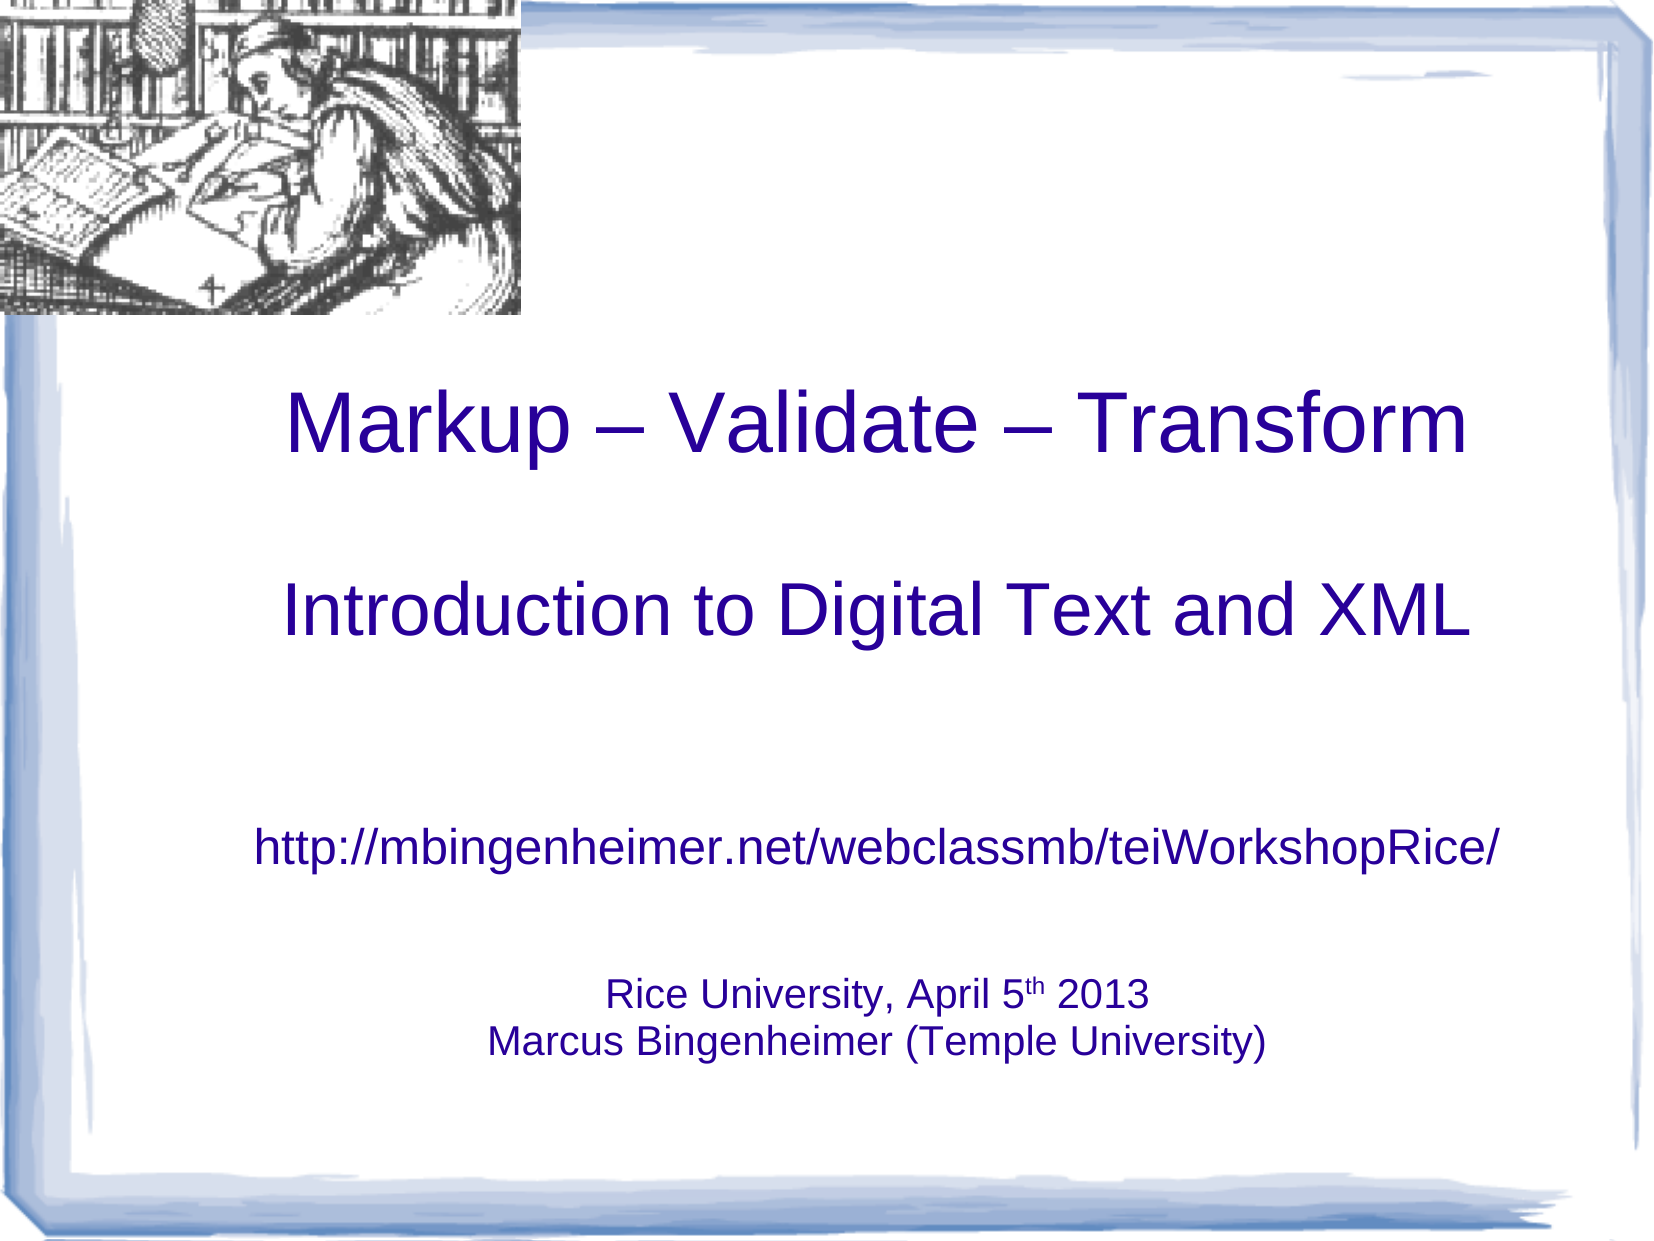

# Spring 2013
Markup – Validate – Transform
Introduction to Digital Text and XML
http://mbingenheimer.net/webclassmb/teiWorkshopRice/
Rice University, April 5th 2013
Marcus Bingenheimer (Temple University)